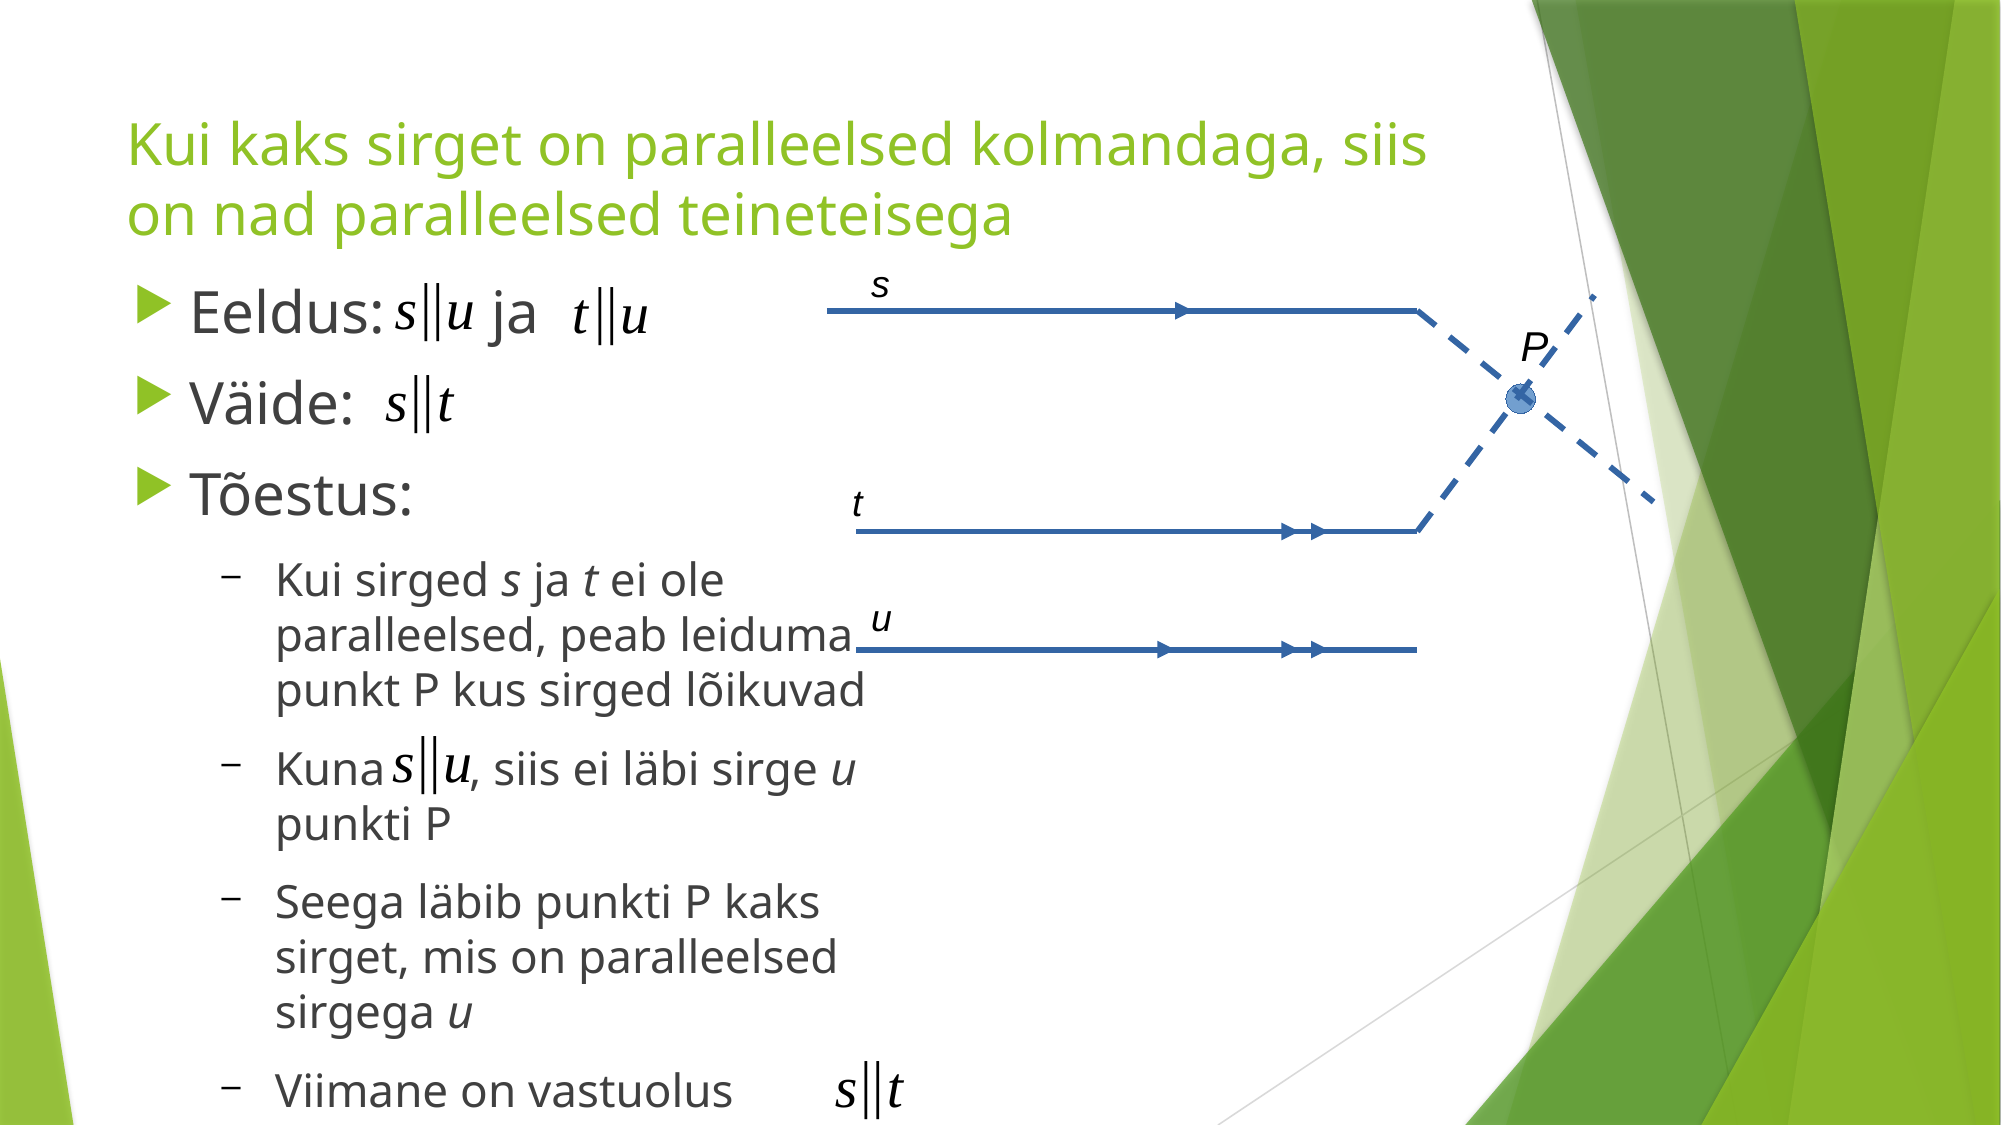

# Kui kaks sirget on paralleelsed kolmandaga, siis on nad paralleelsed teineteisega
Eeldus: ja
Väide:
Tõestus:
Kui sirged s ja t ei ole paralleelsed, peab leiduma punkt P kus sirged lõikuvad
Kuna , siis ei läbi sirge u punkti P
Seega läbib punkti P kaks sirget, mis on paralleelsed sirgega u
Viimane on vastuolus paralleelide aksioomiga ja
s
P
t
u